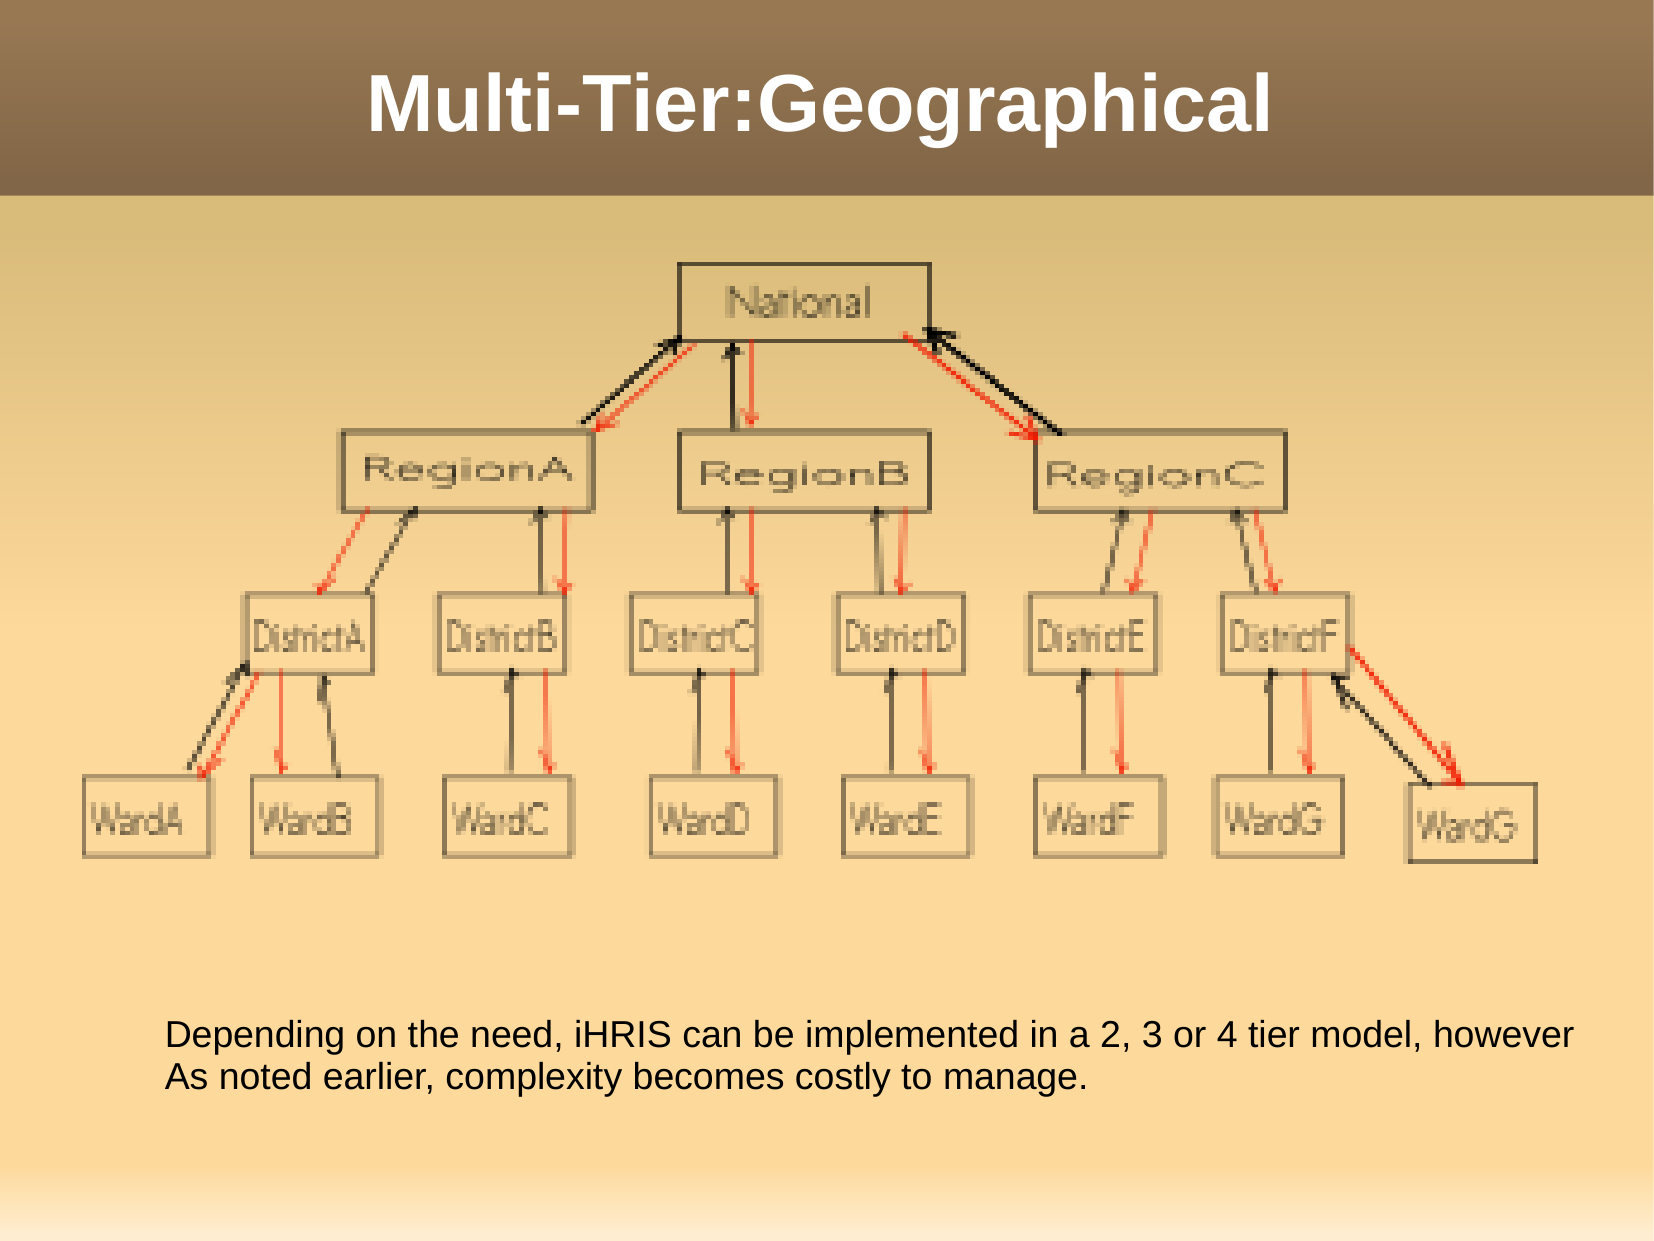

# Multi-Tier:Geographical
Depending on the need, iHRIS can be implemented in a 2, 3 or 4 tier model, however
As noted earlier, complexity becomes costly to manage.